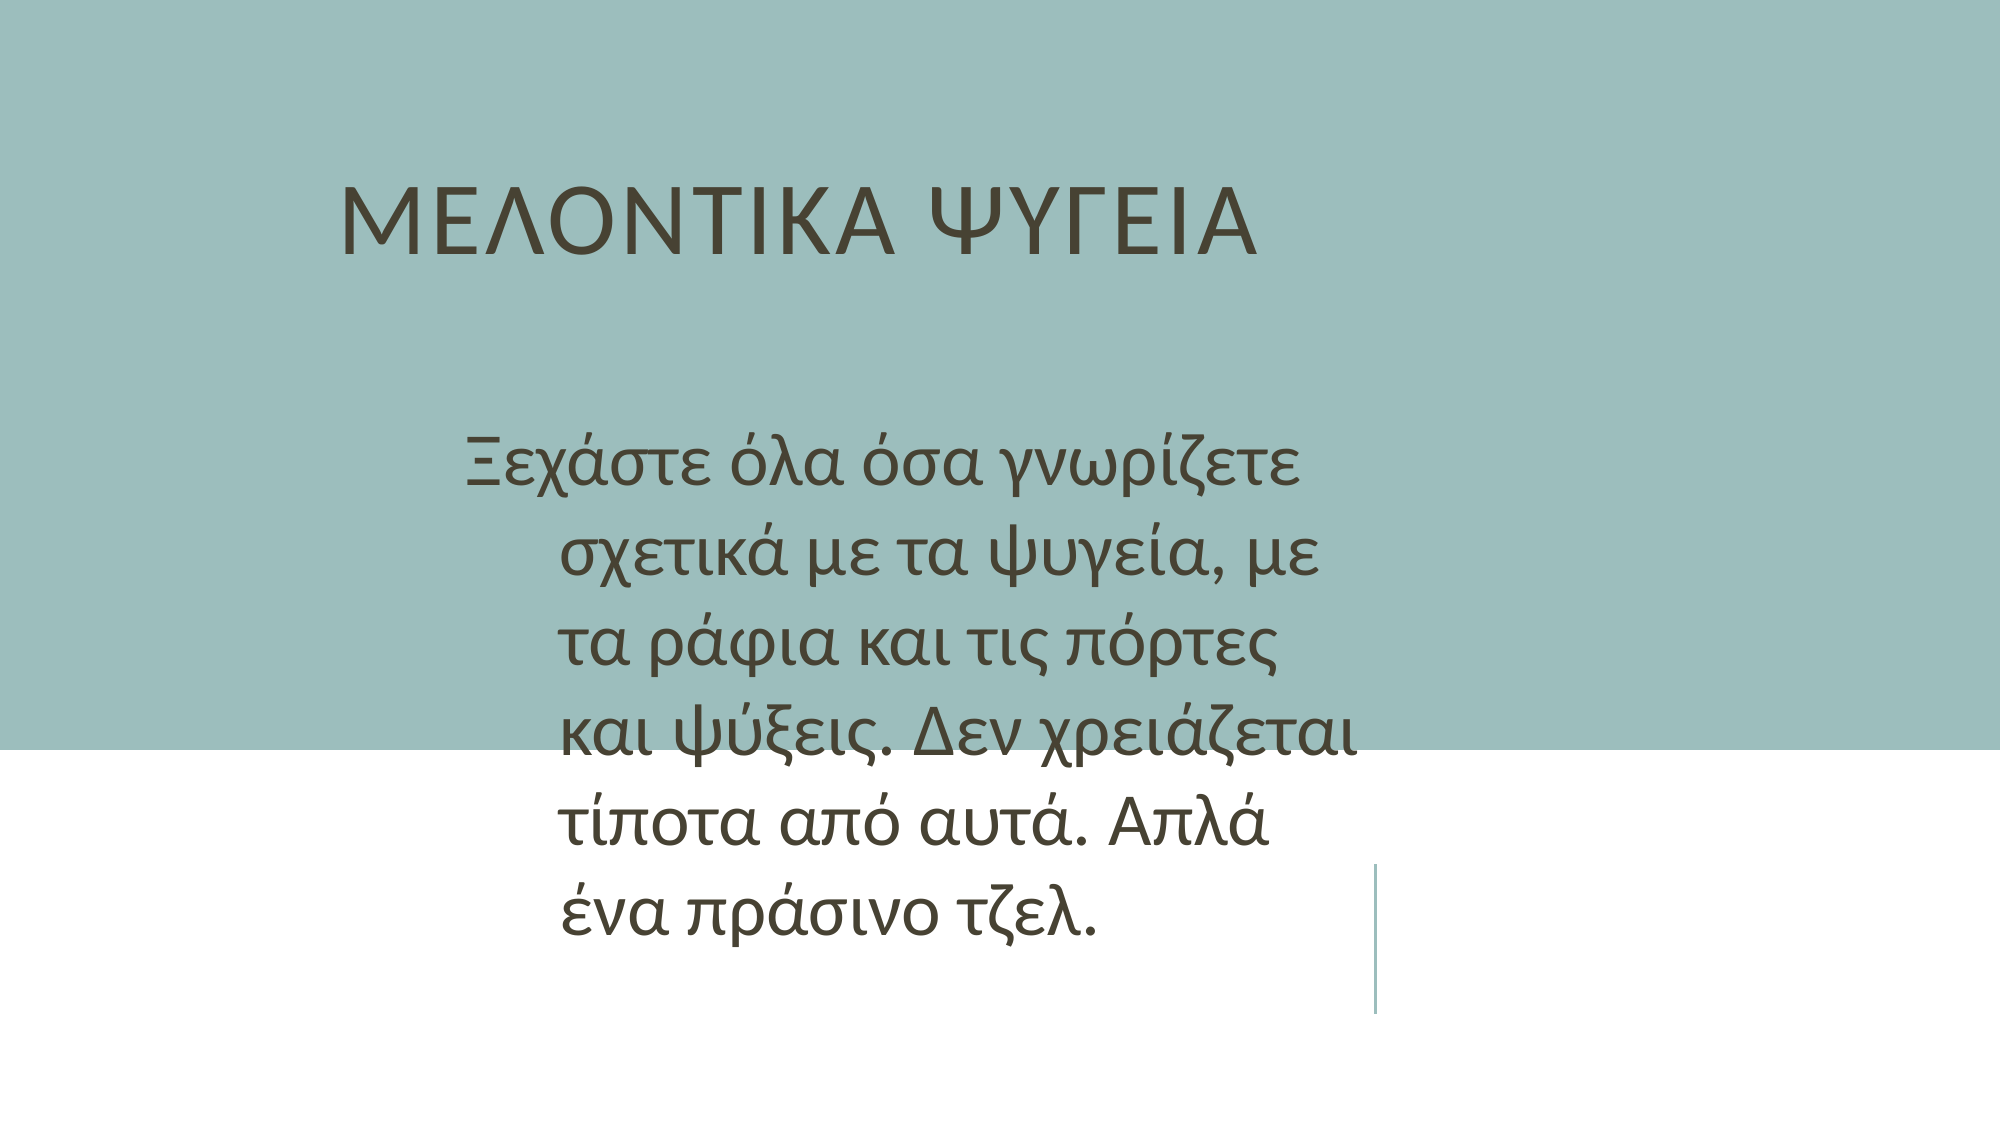

# ΜελοντικΑ ψυγεΙα
Ξεχάστε όλα όσα γνωρίζετε σχετικά με τα ψυγεία, με τα ράφια και τις πόρτες και ψύξεις. Δεν χρειάζεται τίποτα από αυτά. Απλά ένα πράσινο τζελ.